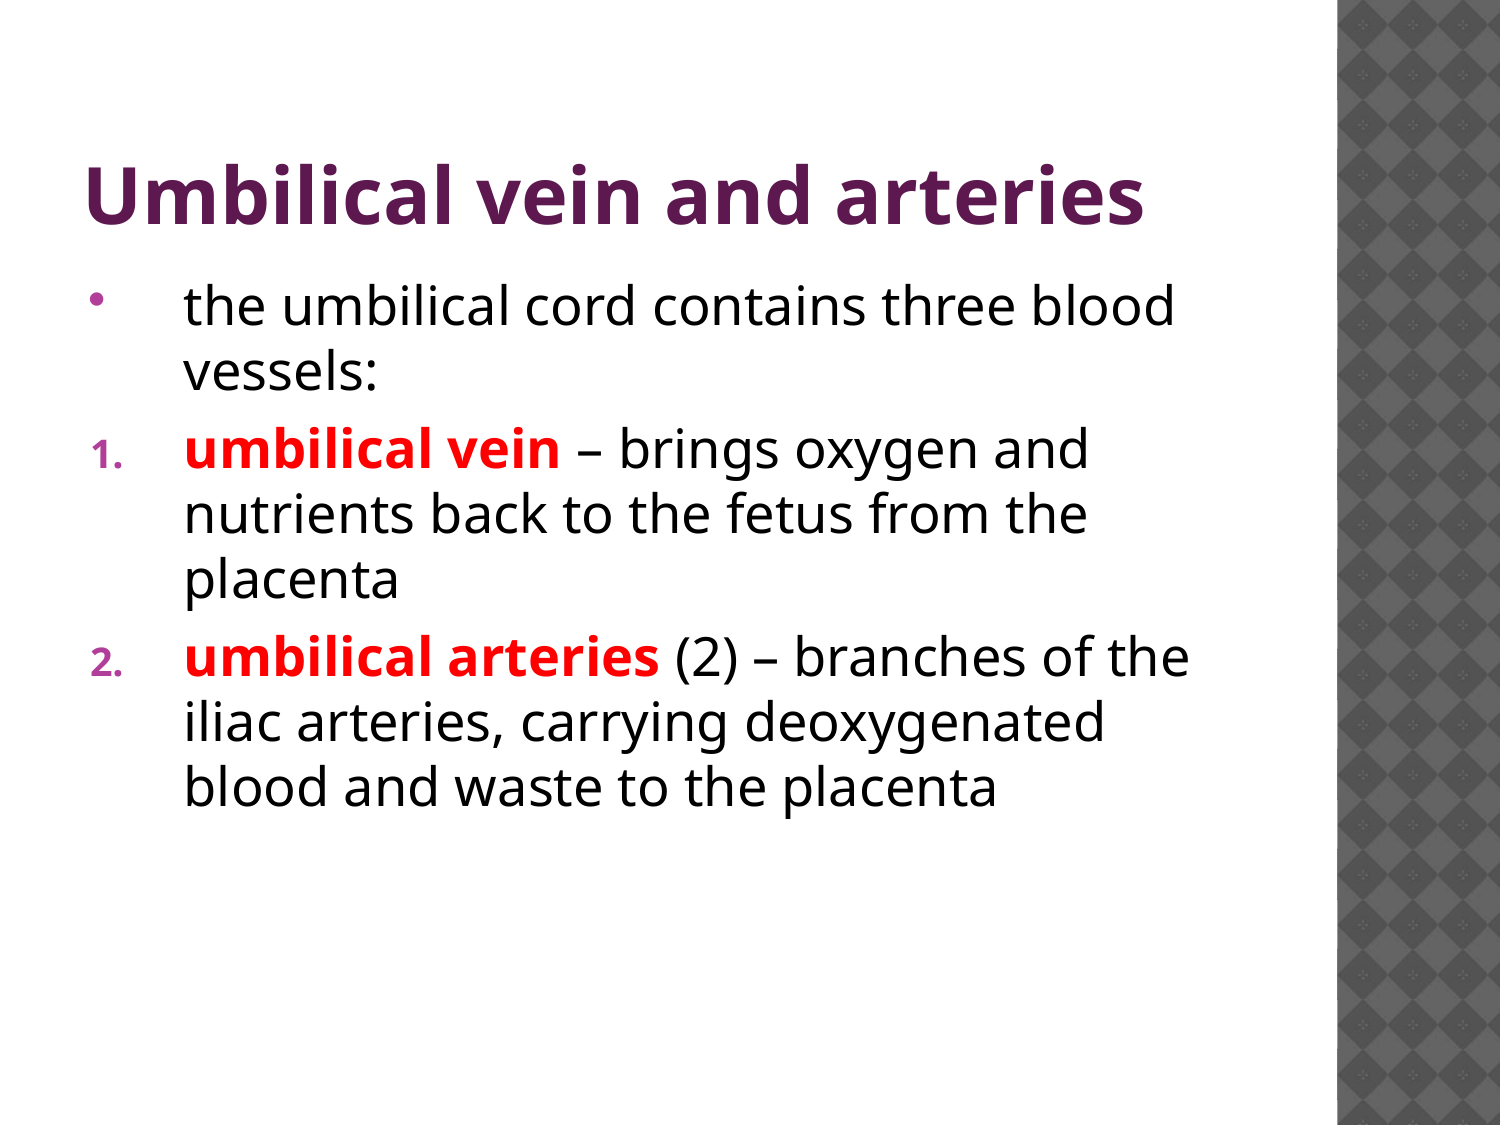

# Umbilical vein and arteries
the umbilical cord contains three blood vessels:
umbilical vein – brings oxygen and nutrients back to the fetus from the placenta
umbilical arteries (2) – branches of the iliac arteries, carrying deoxygenated blood and waste to the placenta